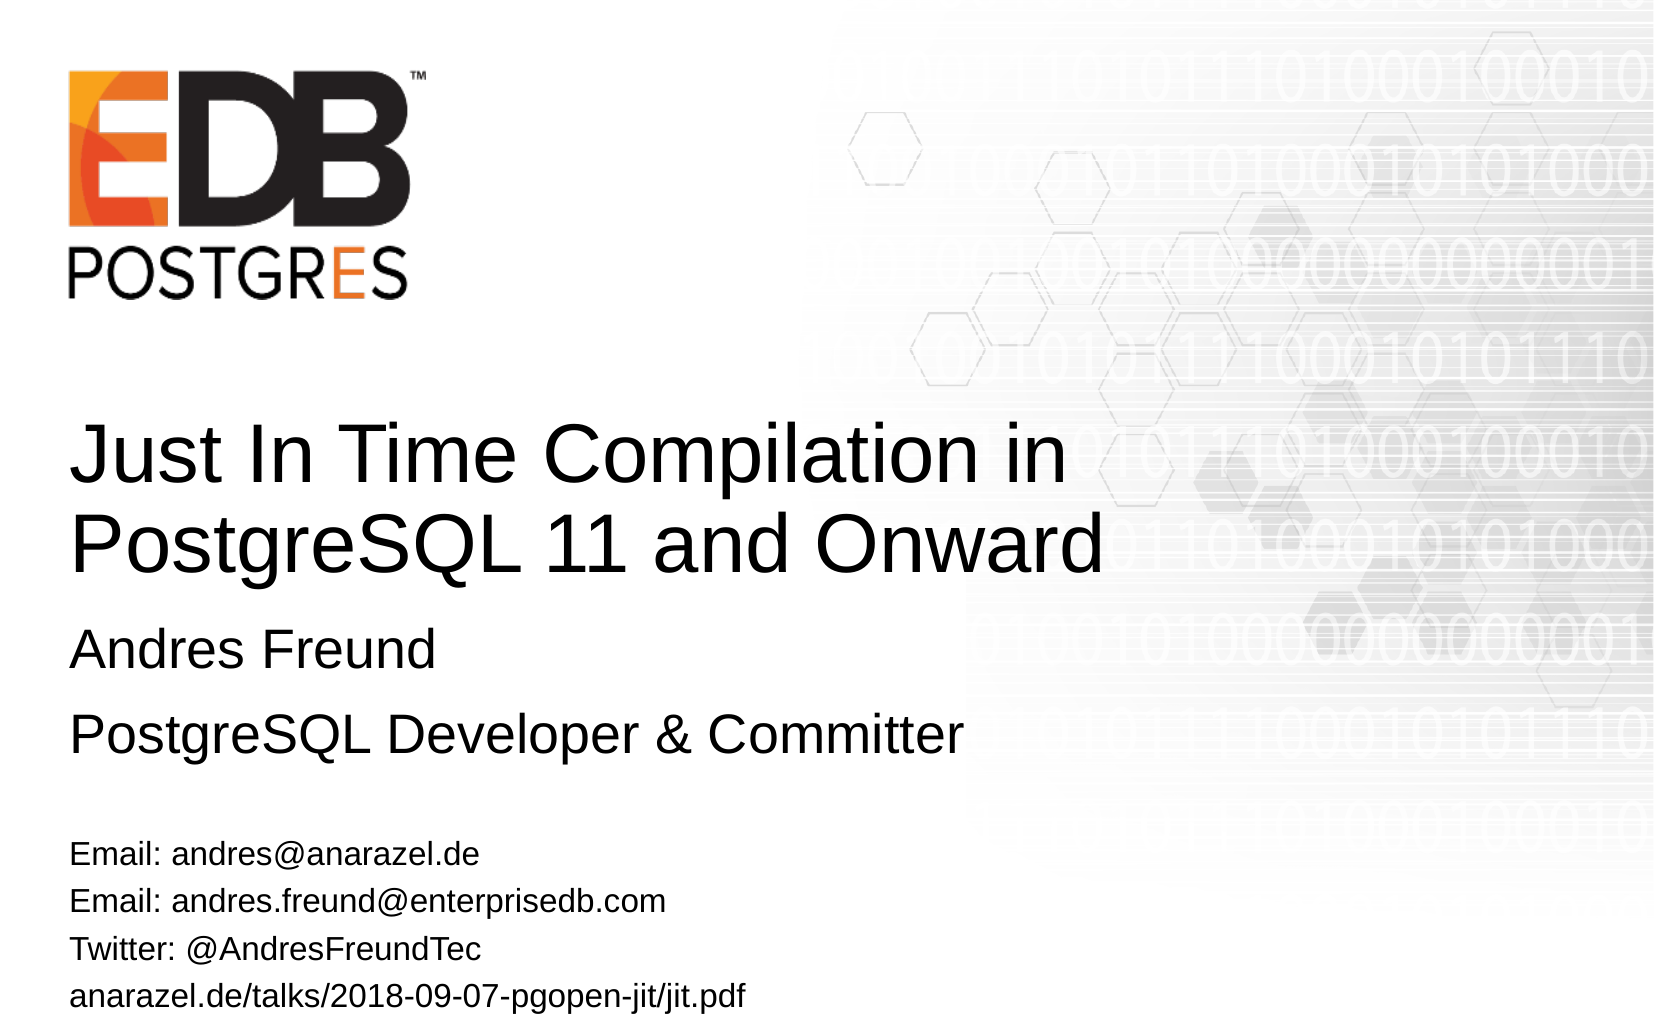

# Just In Time Compilation in PostgreSQL 11 and Onward
Andres Freund
PostgreSQL Developer & Committer
Email: andres@anarazel.de
Email: andres.freund@enterprisedb.com
Twitter: @AndresFreundTec
anarazel.de/talks/2018-09-07-pgopen-jit/jit.pdf